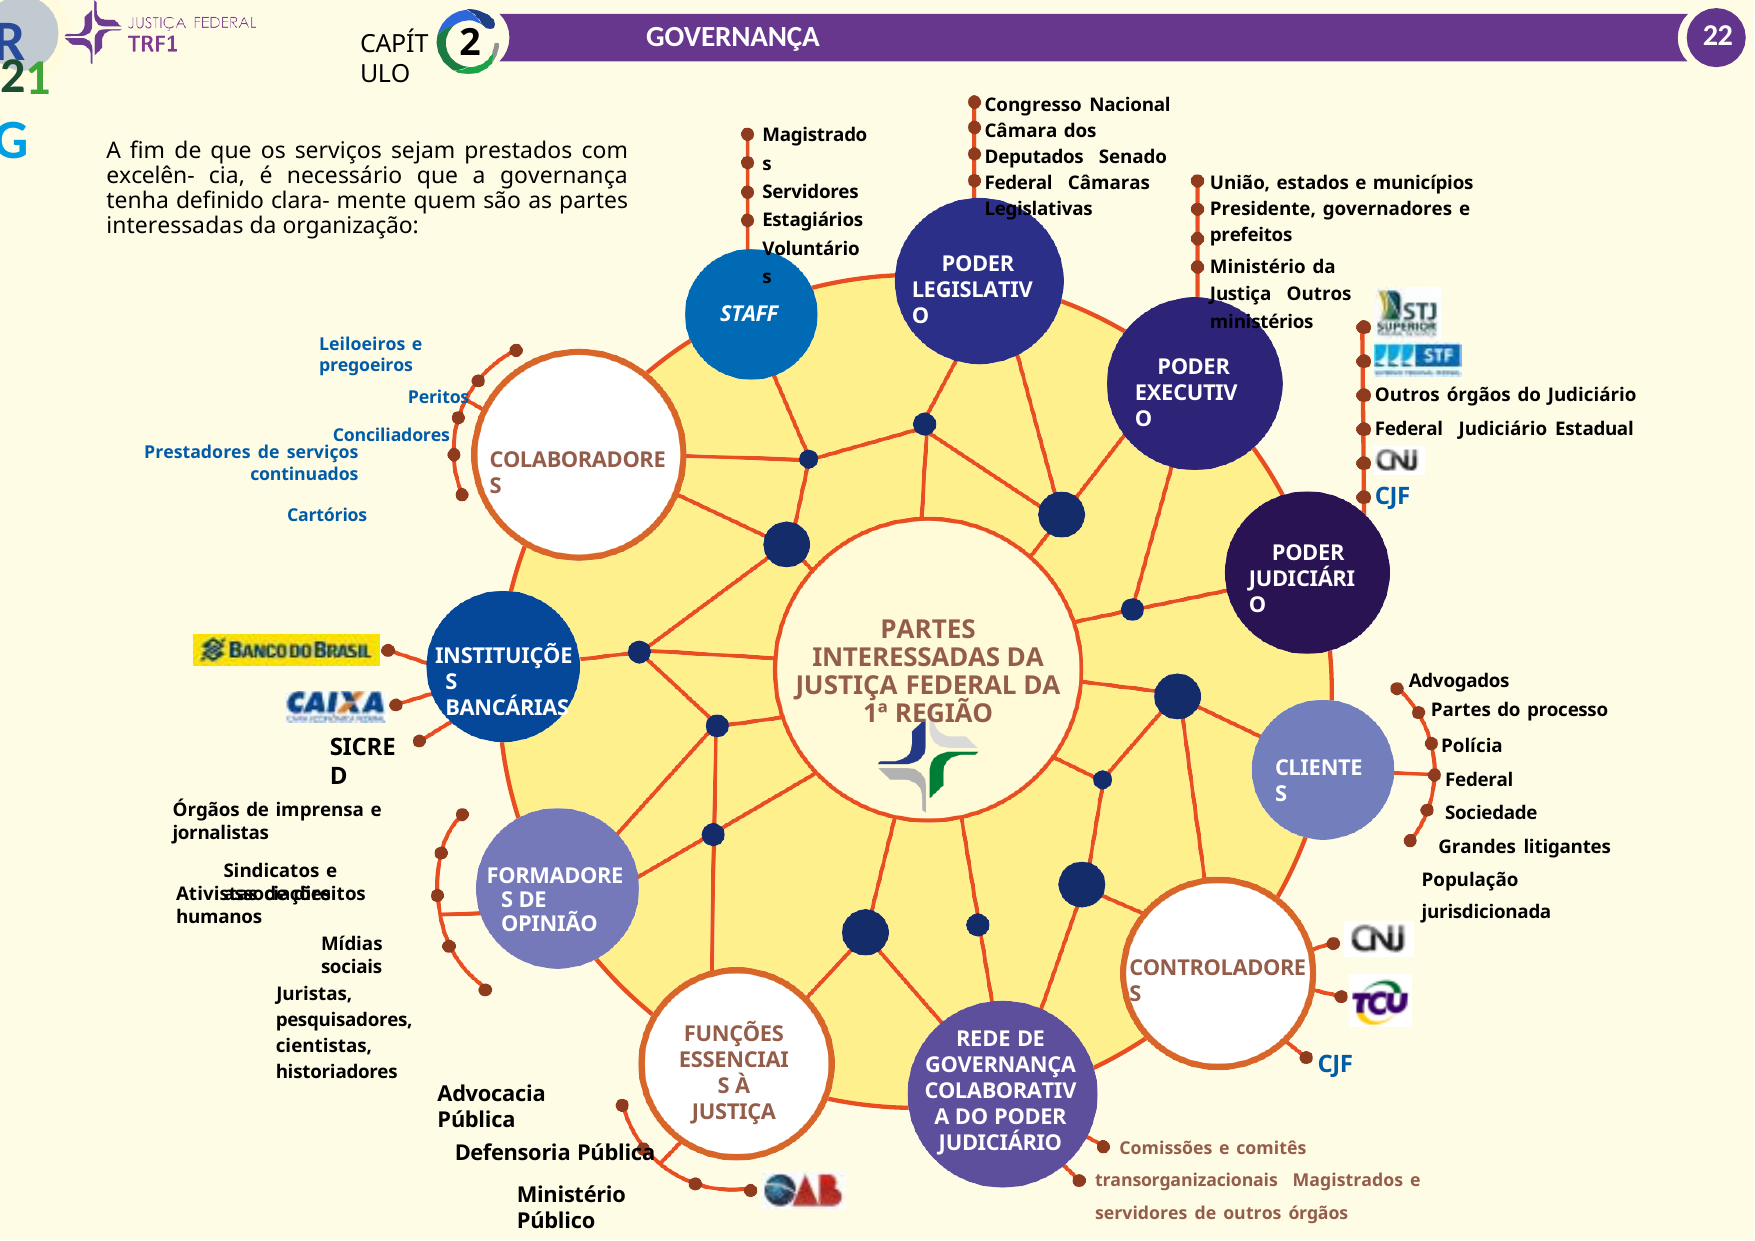

RG
22
21
GOVERNANÇA
2
CAPÍTULO
Congresso Nacional Câmara dos Deputados Senado Federal Câmaras Legislativas
Magistrados Servidores Estagiários Voluntários
A fim de que os serviços sejam prestados com excelên- cia, é necessário que a governança tenha definido clara- mente quem são as partes interessadas da organização:
União, estados e municípios Presidente, governadores e prefeitos
Ministério da Justiça Outros ministérios
PODER LEGISLATIVO
STAFF
Leiloeiros e pregoeiros
Peritos
Conciliadores
PODER EXECUTIVO
Outros órgãos do Judiciário Federal Judiciário Estadual
Prestadores de serviços continuados
Cartórios
COLABORADORES
CJF
PODER JUDICIÁRIO
PARTES INTERESSADAS DA JUSTIÇA FEDERAL DA 1ª REGIÃO
INSTITUIÇÕES BANCÁRIAS
Advogados
Partes do processo
Polícia Federal Sociedade
Grandes litigantes População jurisdicionada
SICRED
CLIENTES
Órgãos de imprensa e jornalistas
Sindicatos e associações
FORMADORES DE OPINIÃO
Ativistas de direitos humanos
Mídias sociais
CONTROLADORES
Juristas, pesquisadores, cientistas, historiadores
FUNÇÕES ESSENCIAIS À JUSTIÇA
REDE DE GOVERNANÇA COLABORATIVA DO PODER JUDICIÁRIO
CJF
Advocacia Pública
Comissões e comitês transorganizacionais Magistrados e servidores de outros órgãos
Defensoria Pública
Ministério Público